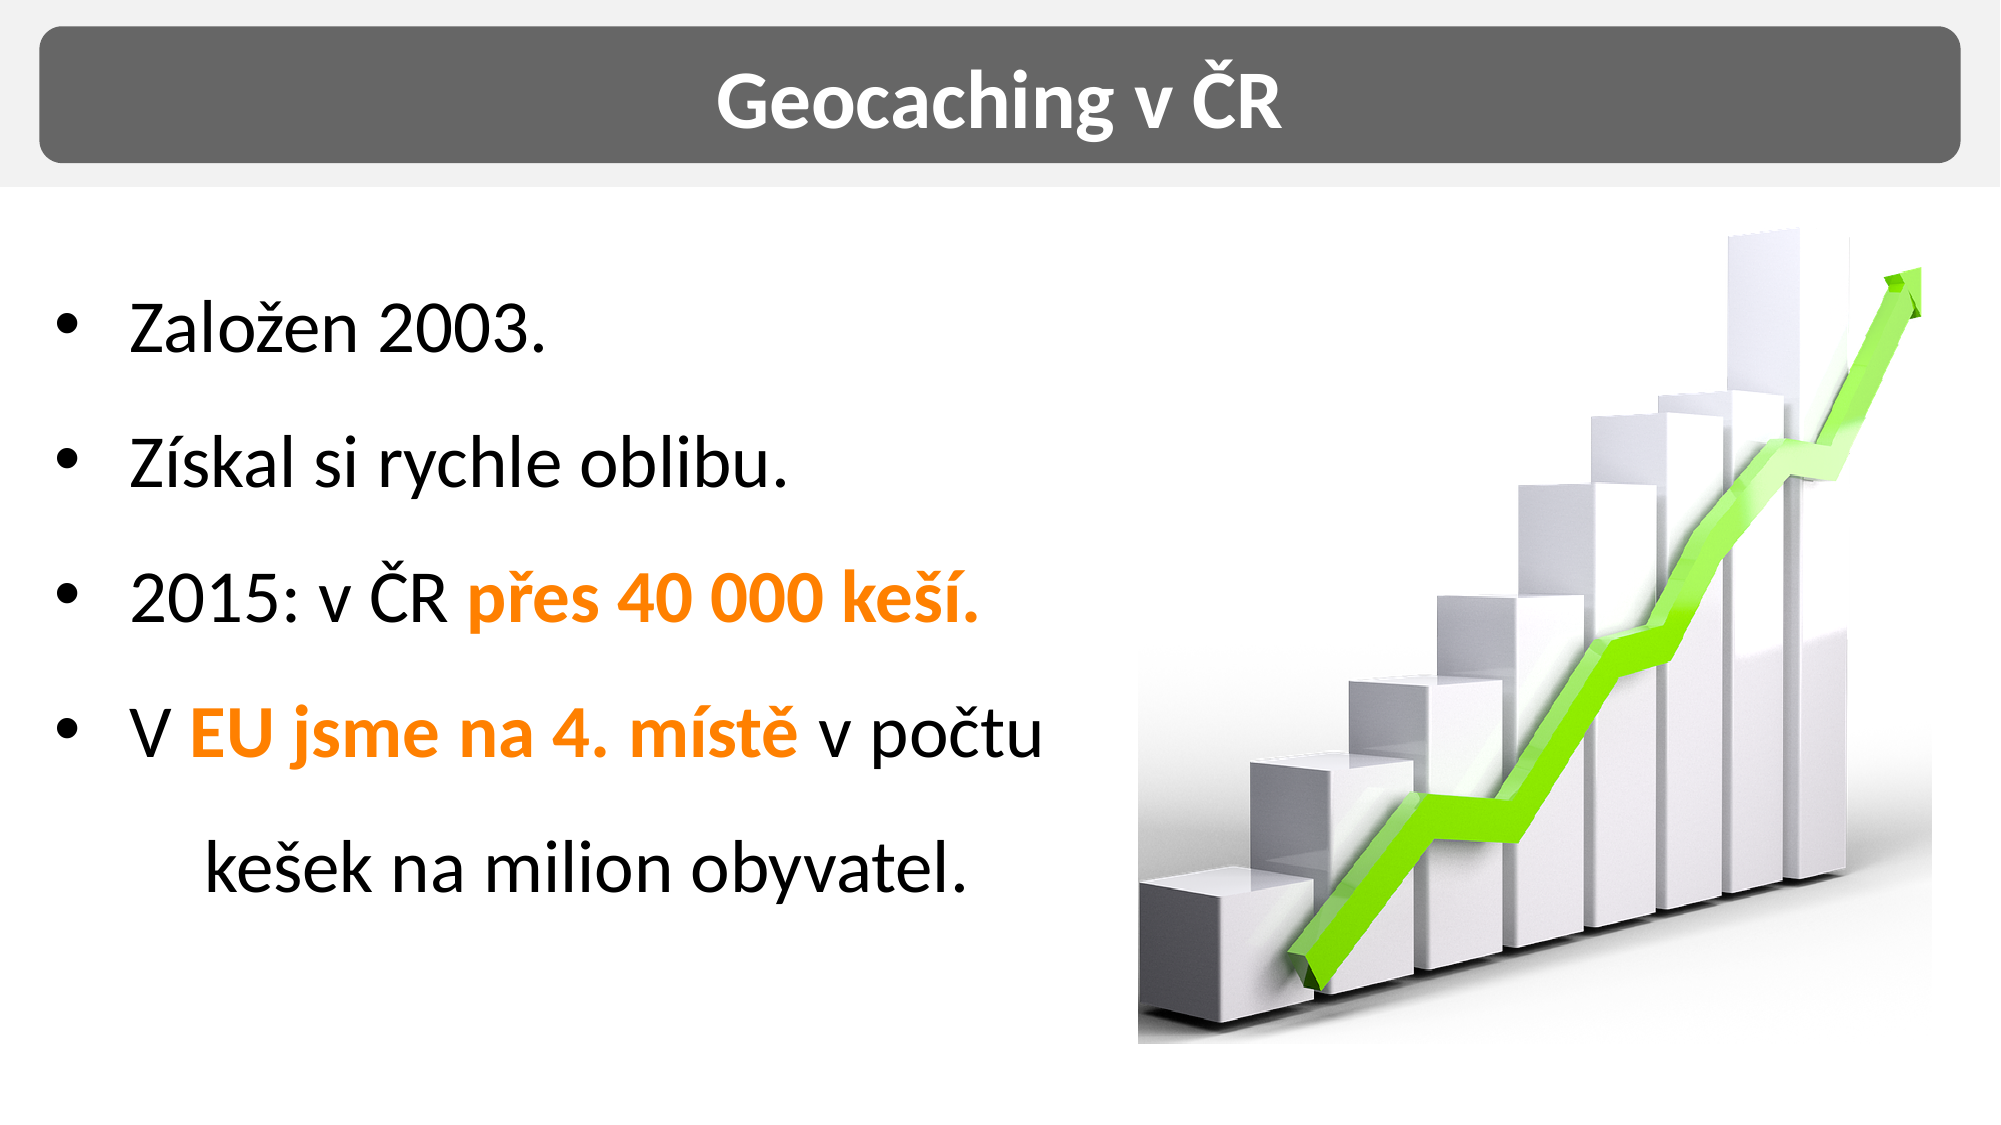

Geocaching v ČR
Založen 2003.
Získal si rychle oblibu.
2015: v ČR přes 40 000 keší.
V EU jsme na 4. místě v počtu kešek na milion obyvatel.